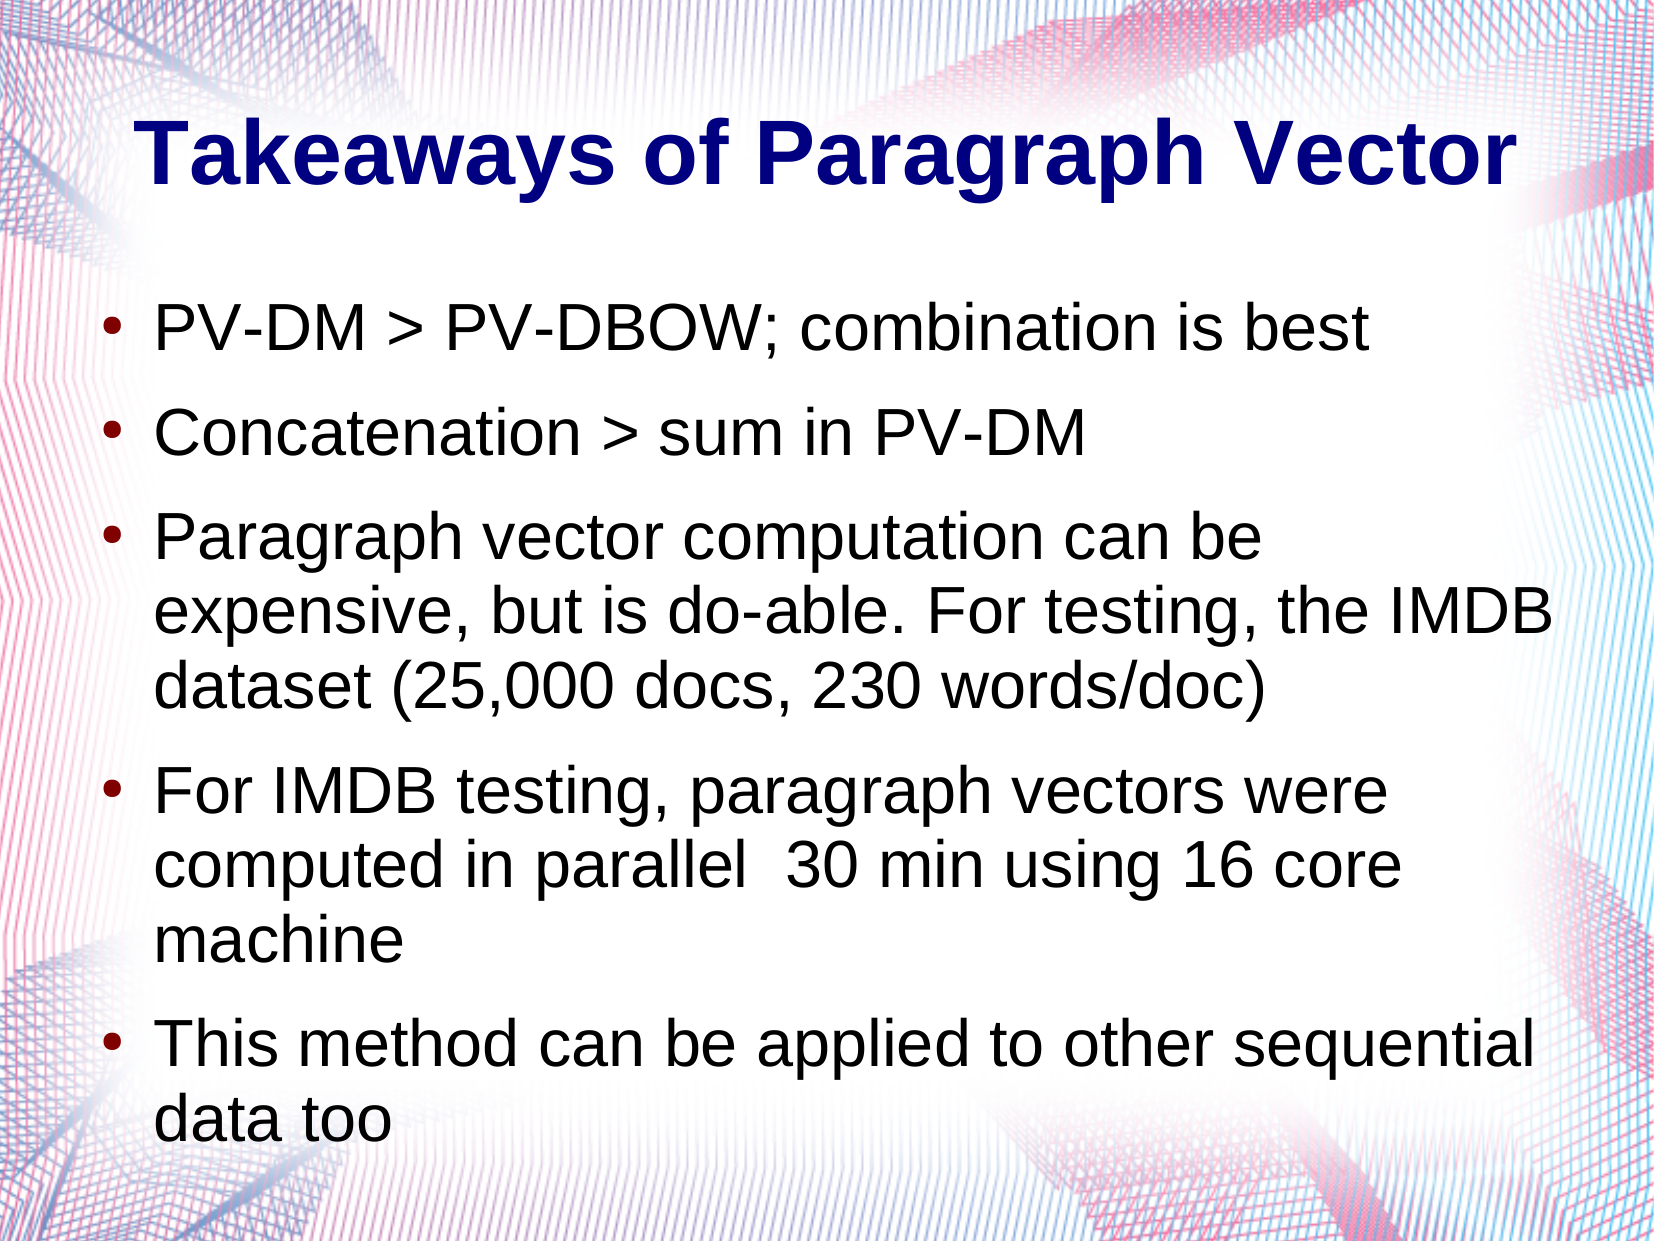

# Takeaways of Paragraph Vector
PV-DM > PV-DBOW; combination is best
Concatenation > sum in PV-DM
Paragraph vector computation can be expensive, but is do-able. For testing, the IMDB dataset (25,000 docs, 230 words/doc)
For IMDB testing, paragraph vectors were computed in parallel 30 min using 16 core machine
This method can be applied to other sequential data too